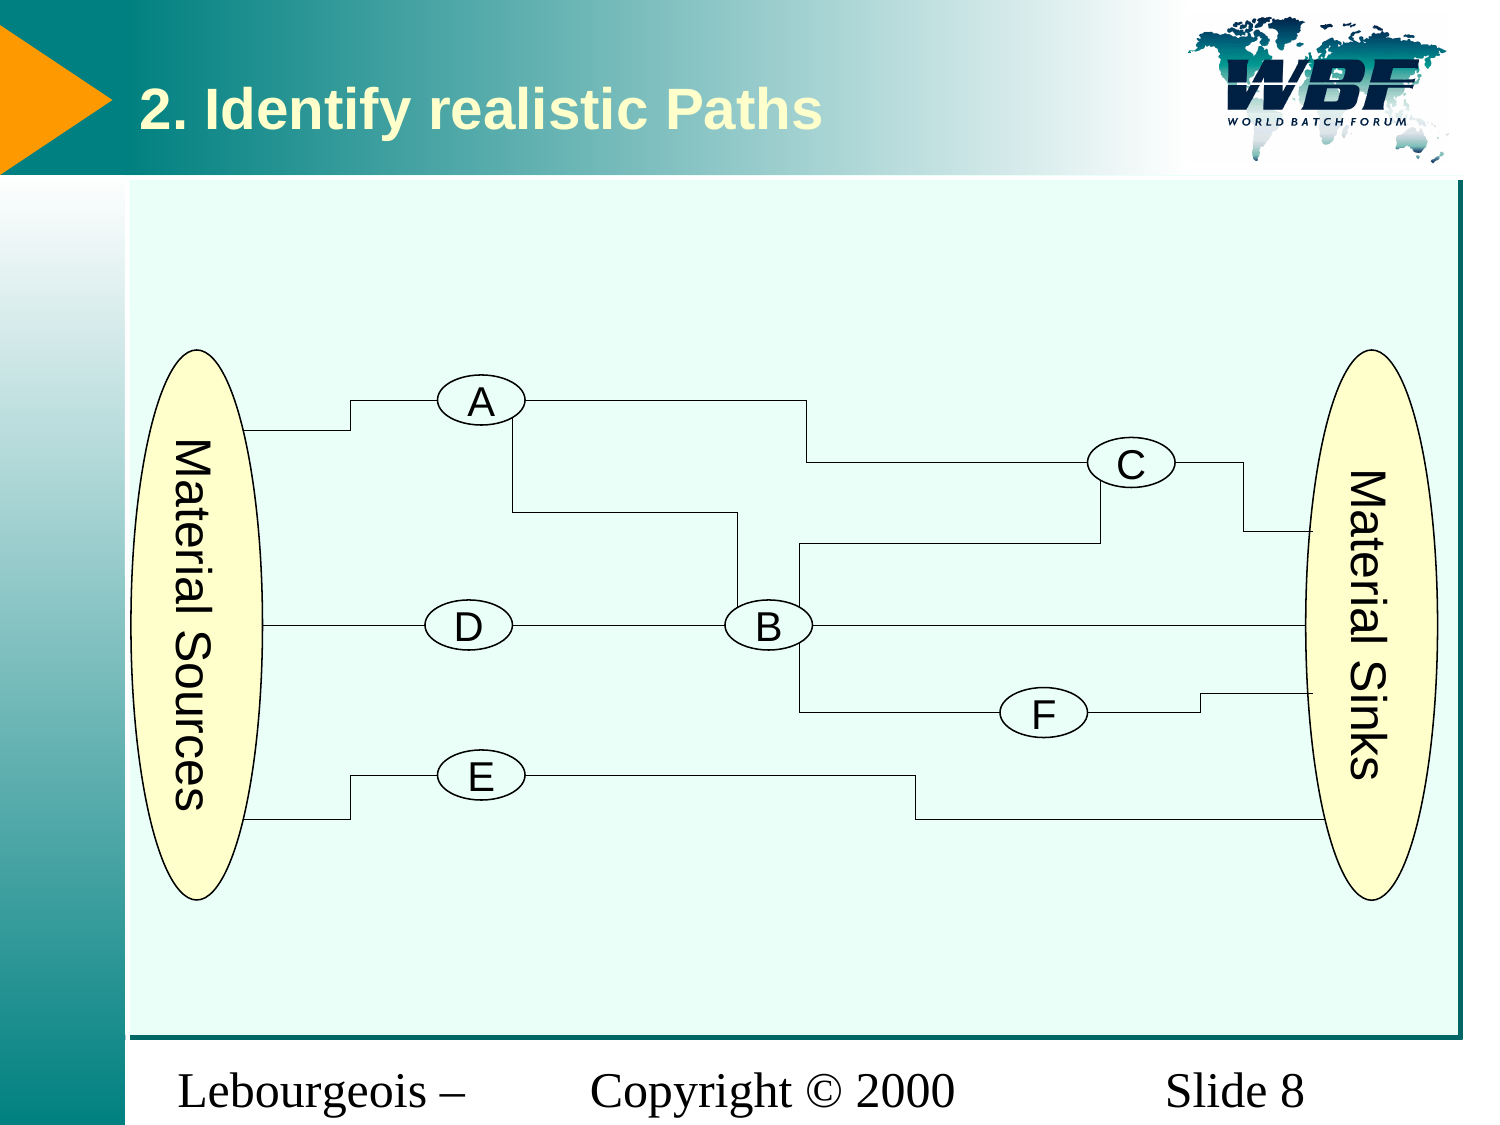

# 2. Identify realistic Paths
Material Sources
Material Sinks
A
C
D
B
F
E
8